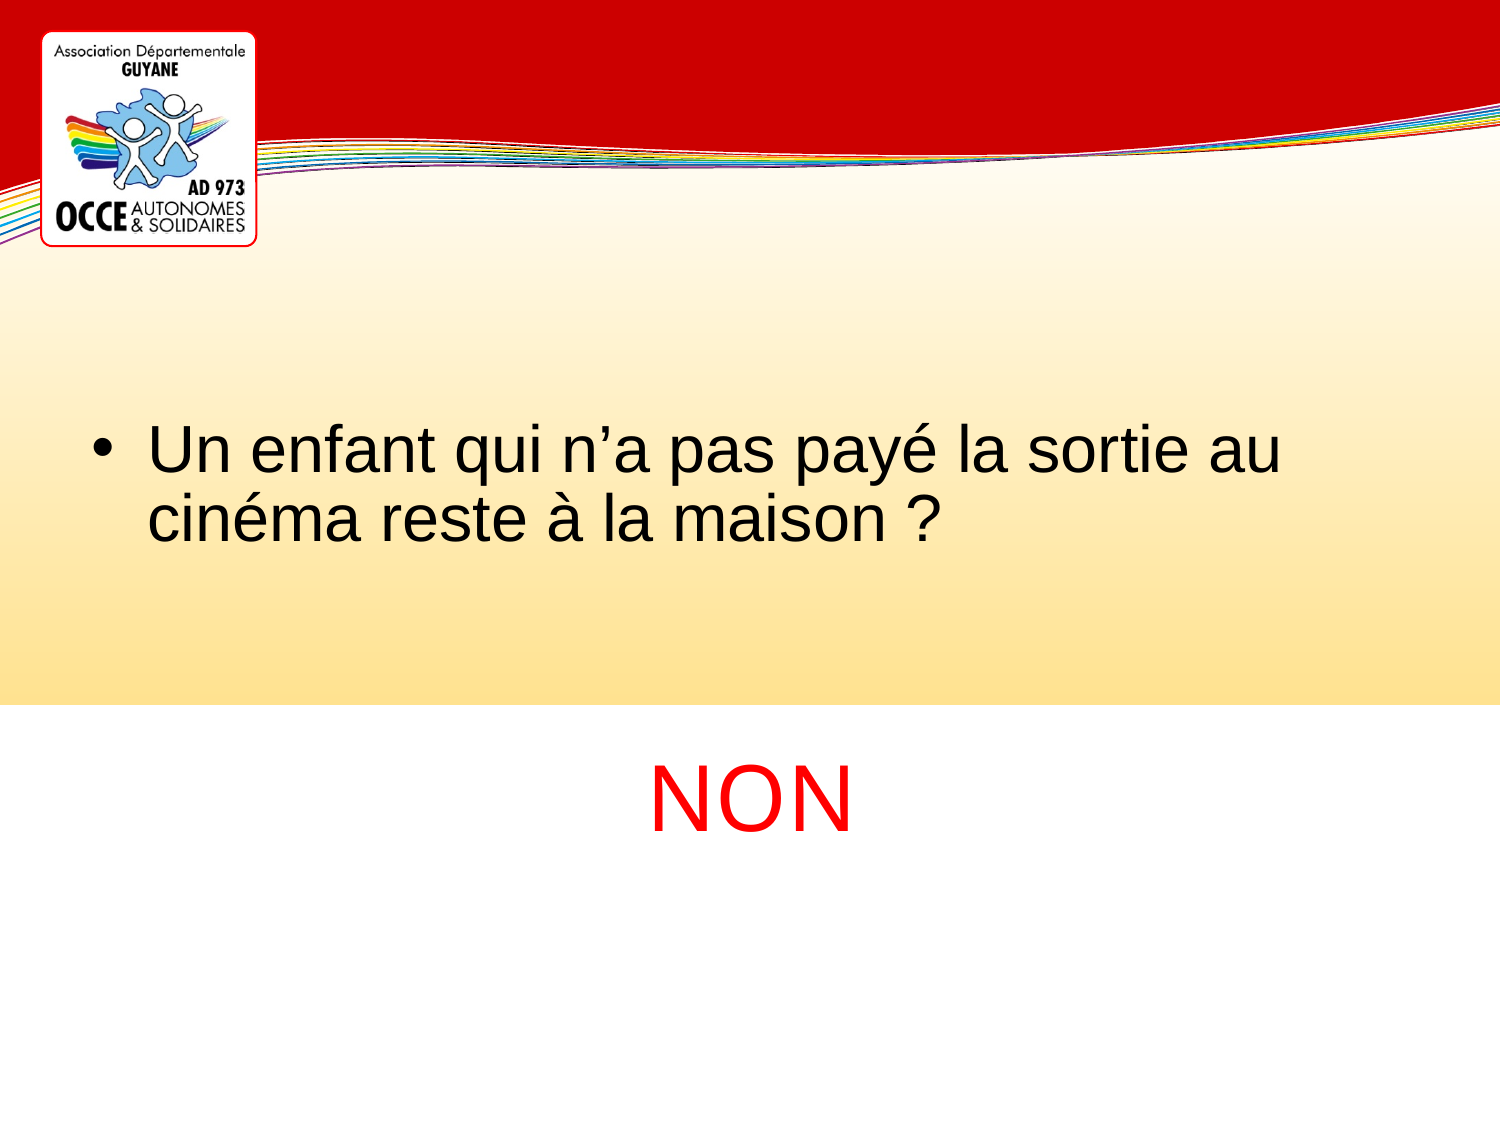

# Un enfant qui n’a pas payé la sortie au cinéma reste à la maison ?
NON